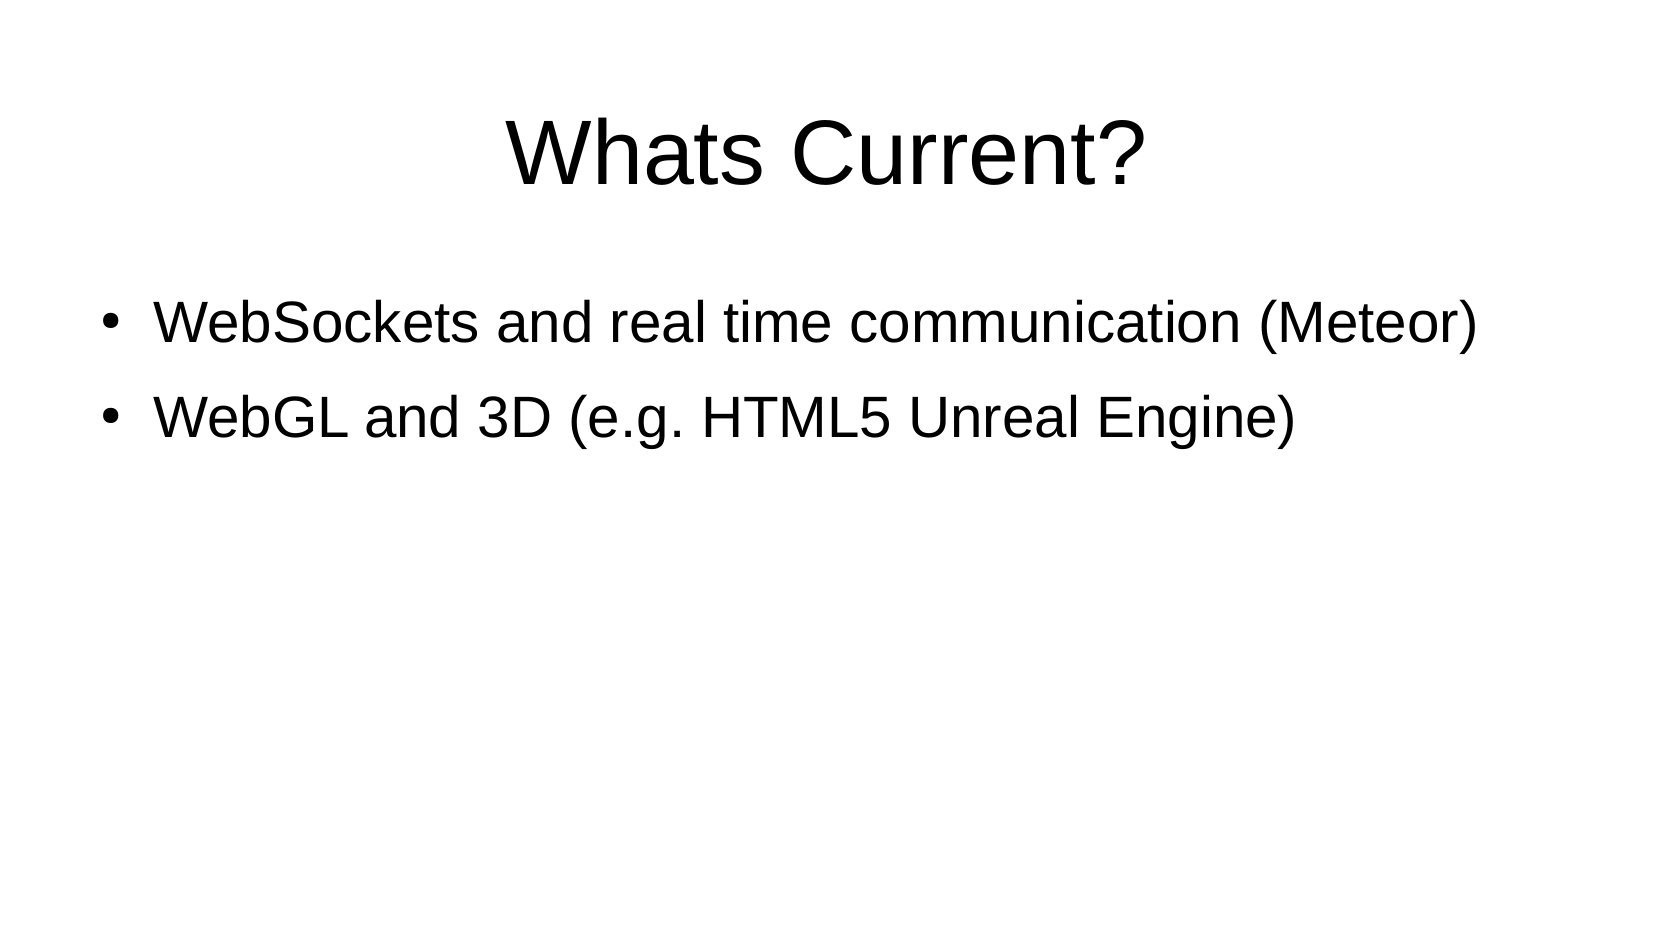

# Whats Current?
WebSockets and real time communication (Meteor)
WebGL and 3D (e.g. HTML5 Unreal Engine)